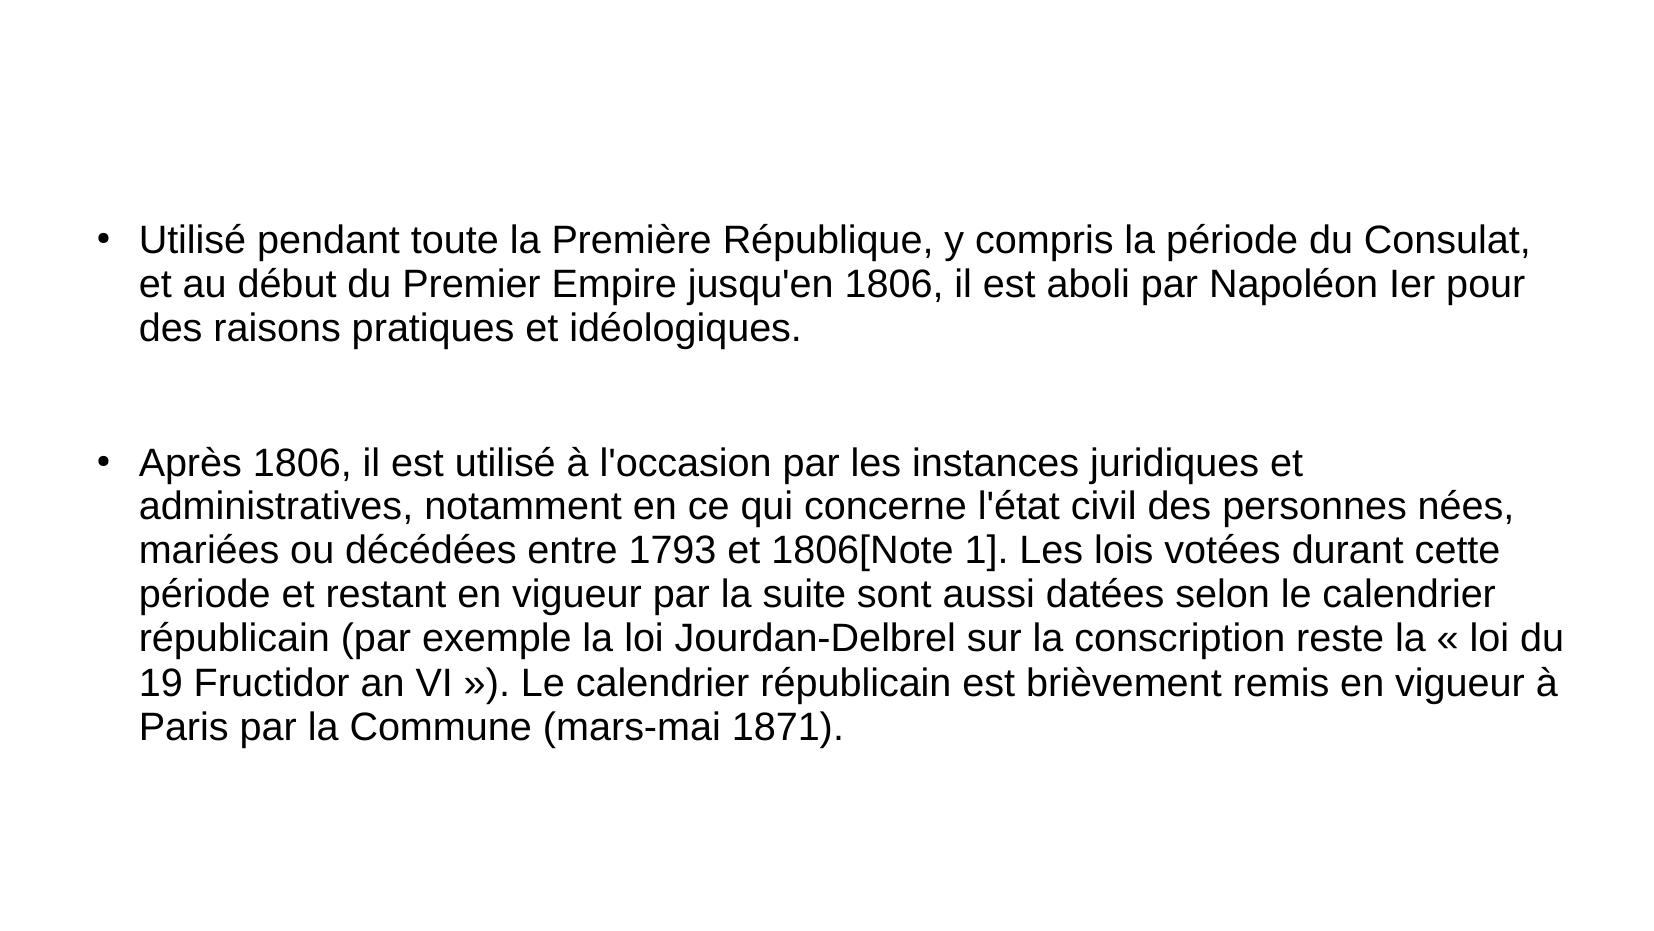

#
Utilisé pendant toute la Première République, y compris la période du Consulat, et au début du Premier Empire jusqu'en 1806, il est aboli par Napoléon Ier pour des raisons pratiques et idéologiques.
Après 1806, il est utilisé à l'occasion par les instances juridiques et administratives, notamment en ce qui concerne l'état civil des personnes nées, mariées ou décédées entre 1793 et 1806[Note 1]. Les lois votées durant cette période et restant en vigueur par la suite sont aussi datées selon le calendrier républicain (par exemple la loi Jourdan-Delbrel sur la conscription reste la « loi du 19 Fructidor an VI »). Le calendrier républicain est brièvement remis en vigueur à Paris par la Commune (mars-mai 1871).